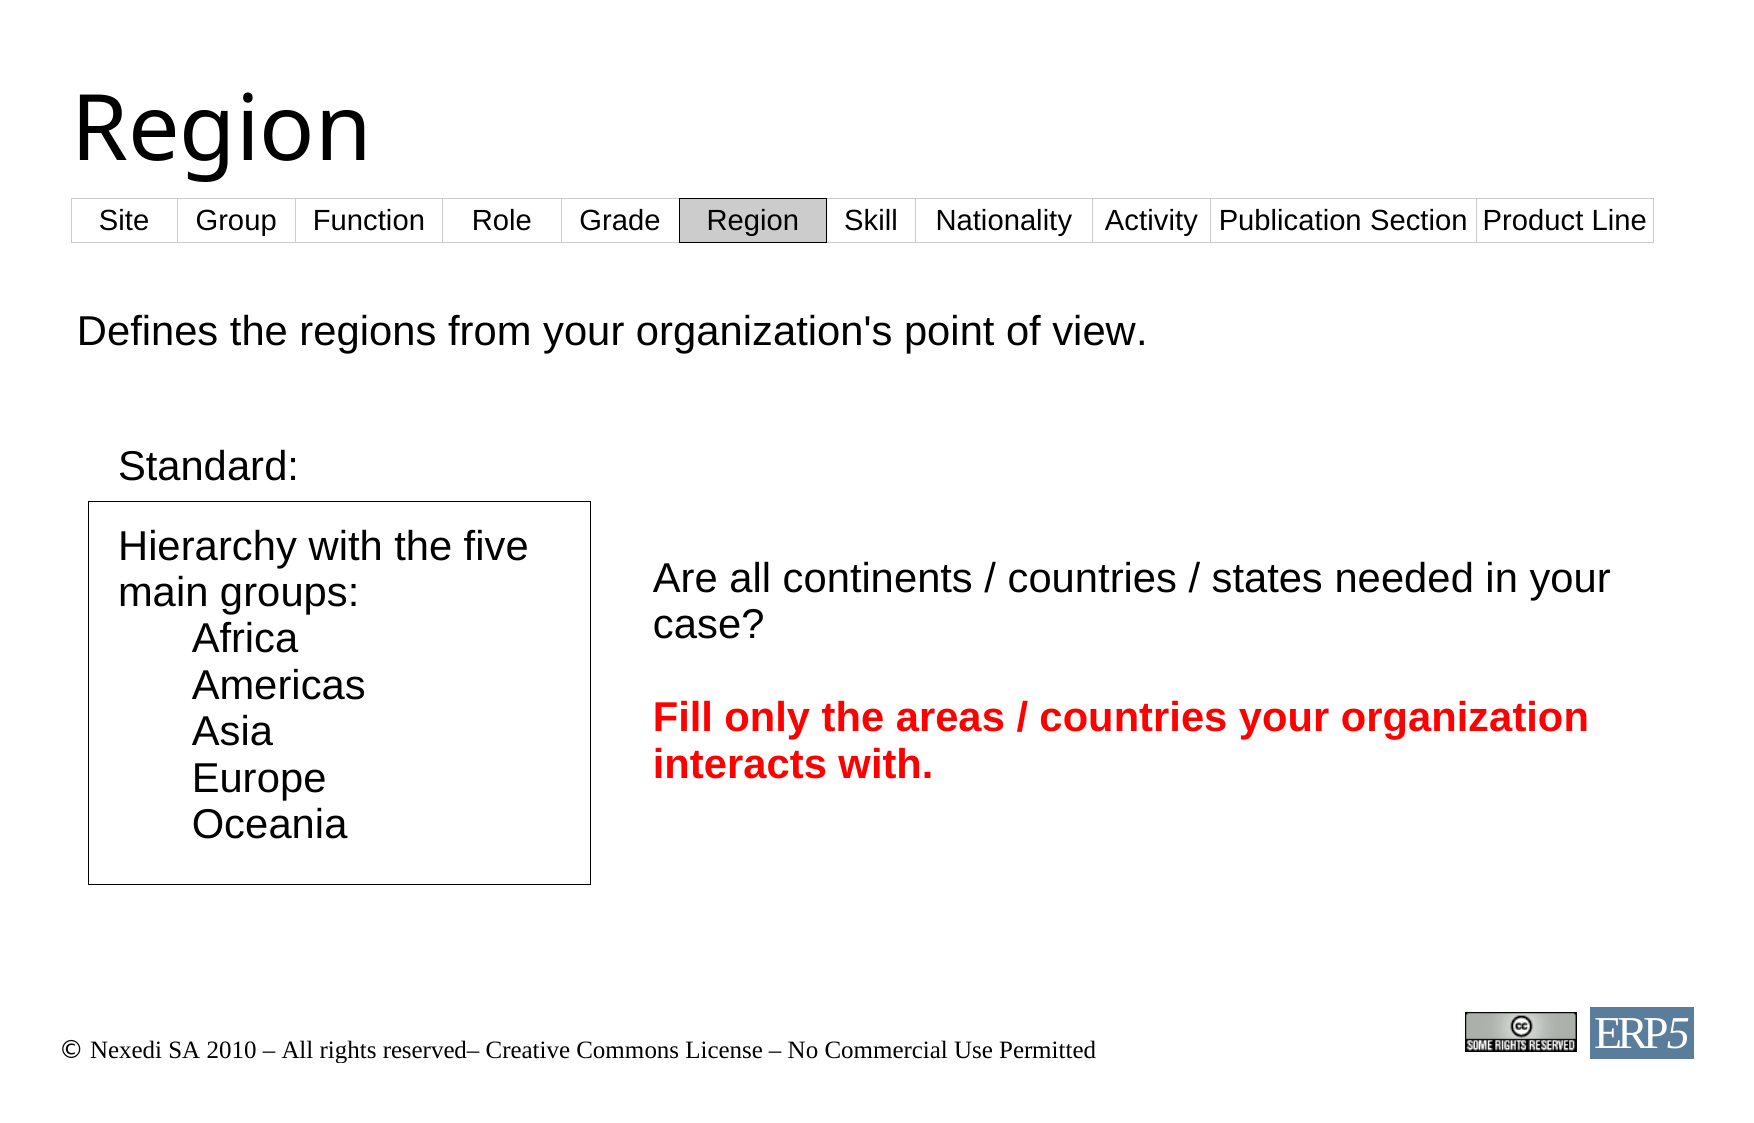

# Region
Site
Group
Function
Role
Grade
Region
Skill
Nationality
Activity
Publication Section
Product Line
Defines the regions from your organization's point of view.
Standard:
Are all continents / countries / states needed in your case?
Fill only the areas / countries your organization interacts with.
Hierarchy with the five main groups:
	Africa
	Americas
	Asia
	Europe
	Oceania